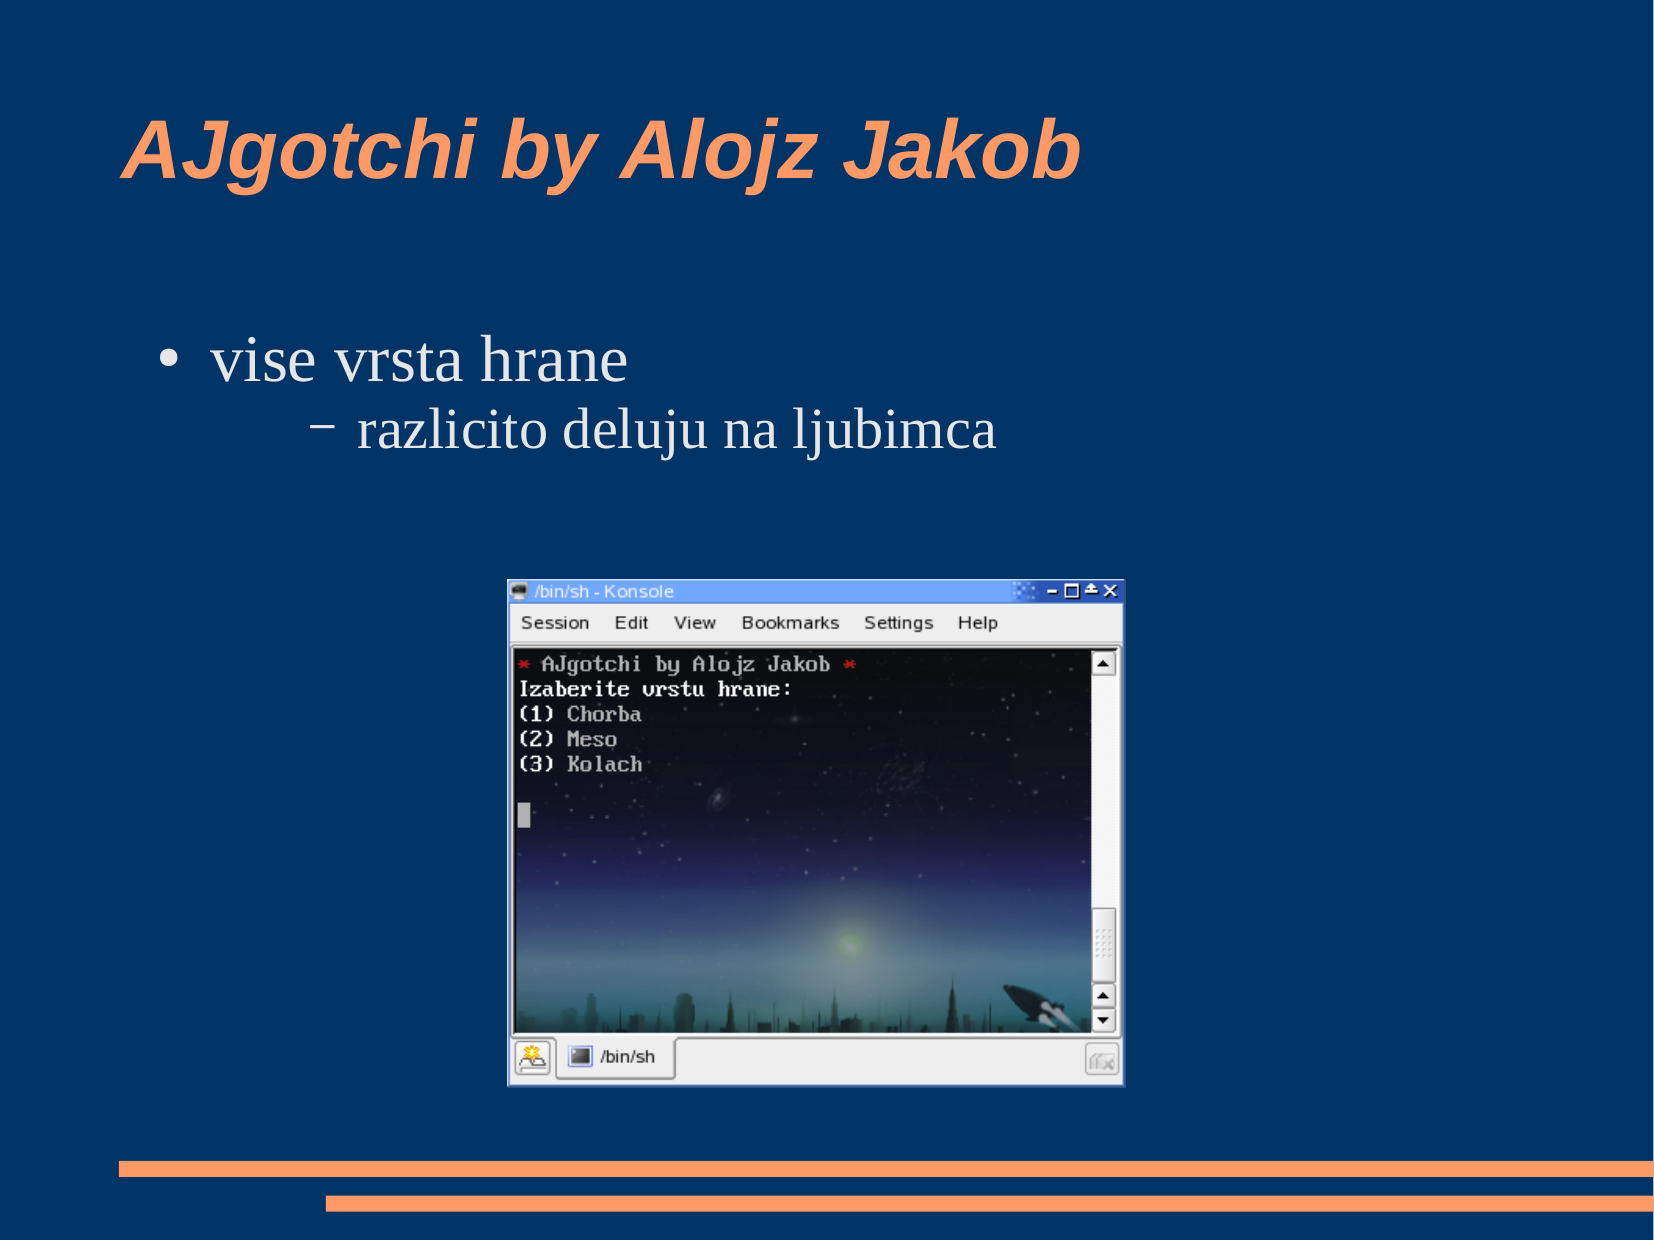

# AJgotchi by Alojz Jakob
vise vrsta hrane
razlicito deluju na ljubimca